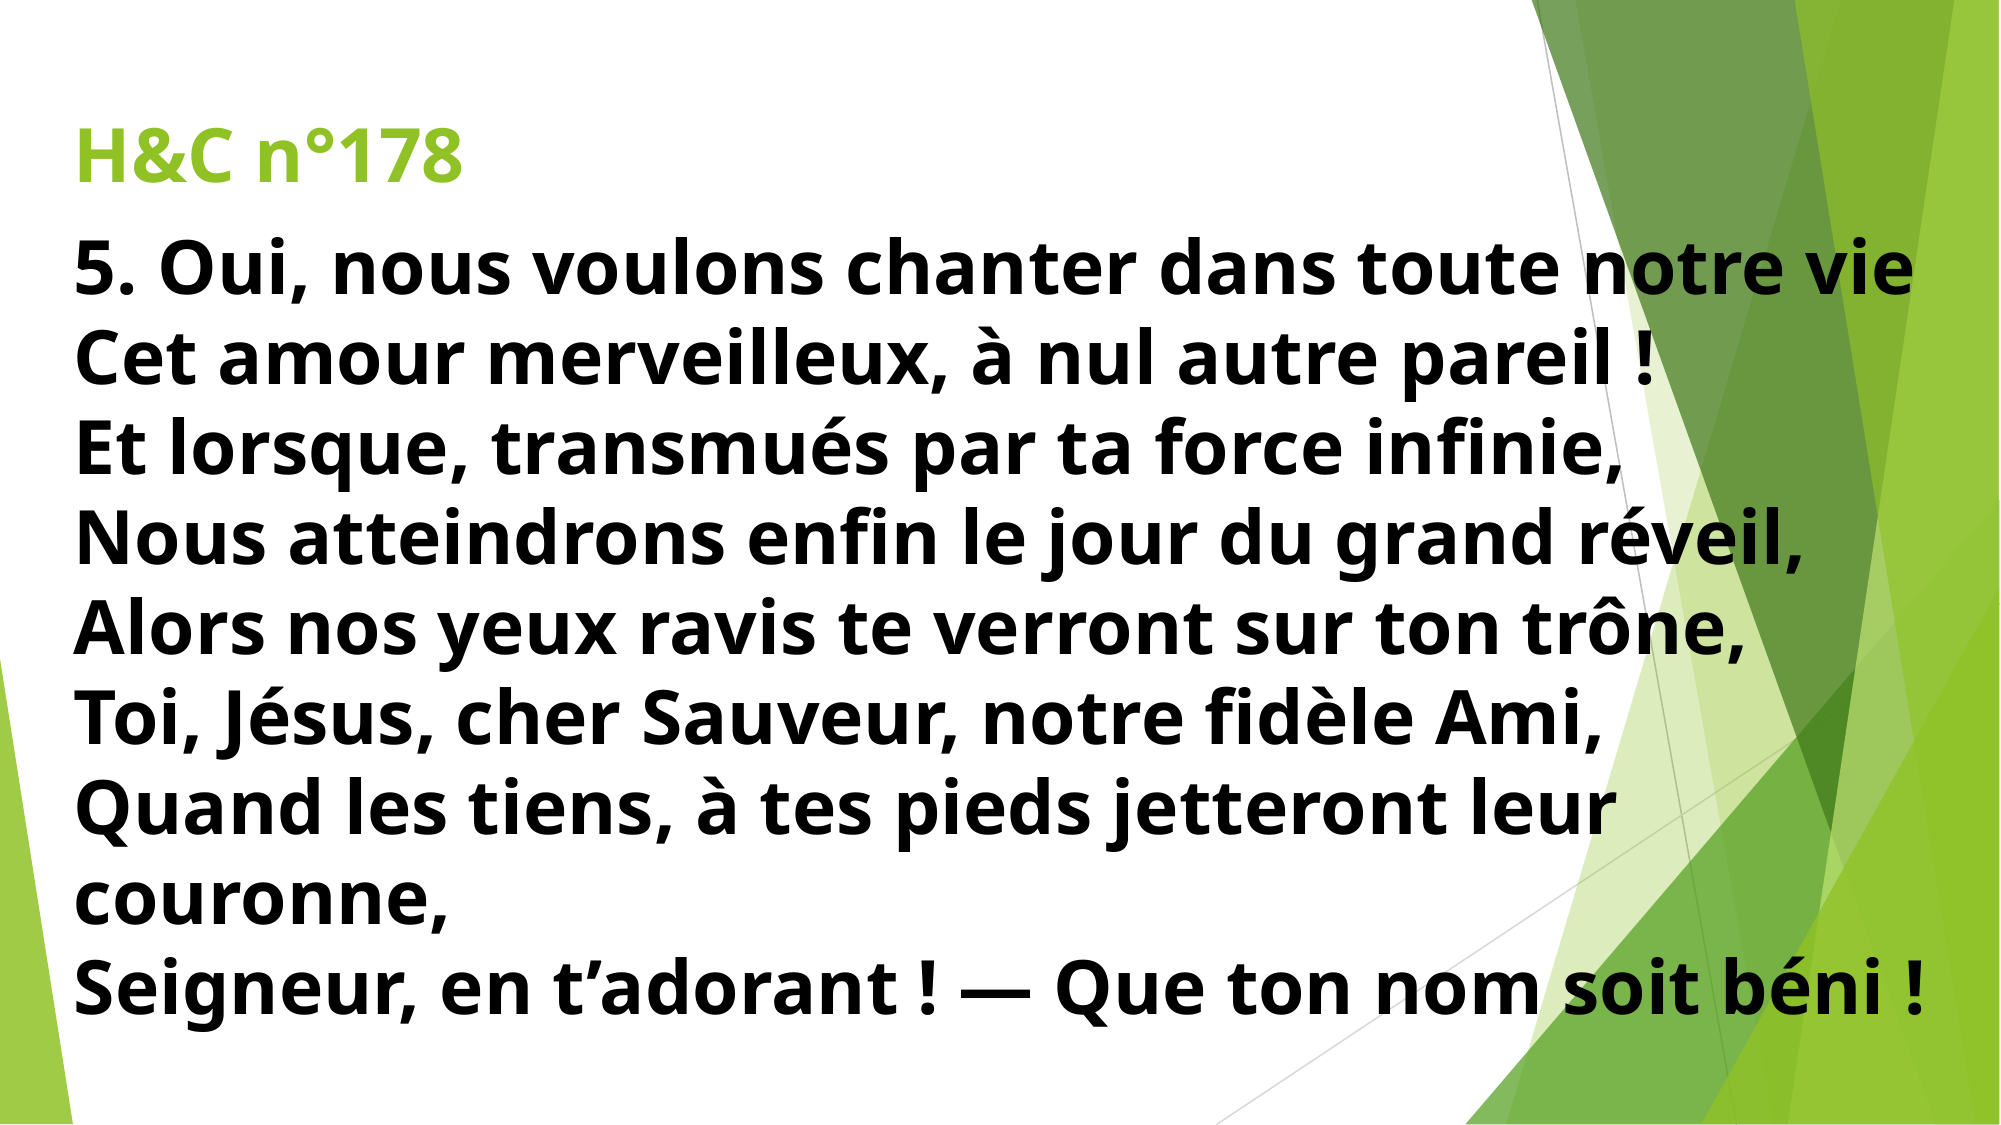

H&C n°178
5. Oui, nous voulons chanter dans toute notre vie
Cet amour merveilleux, à nul autre pareil !
Et lorsque, transmués par ta force infinie,
Nous atteindrons enfin le jour du grand réveil,
Alors nos yeux ravis te verront sur ton trône,
Toi, Jésus, cher Sauveur, notre fidèle Ami,
Quand les tiens, à tes pieds jetteront leur couronne,
Seigneur, en t’adorant ! — Que ton nom soit béni !